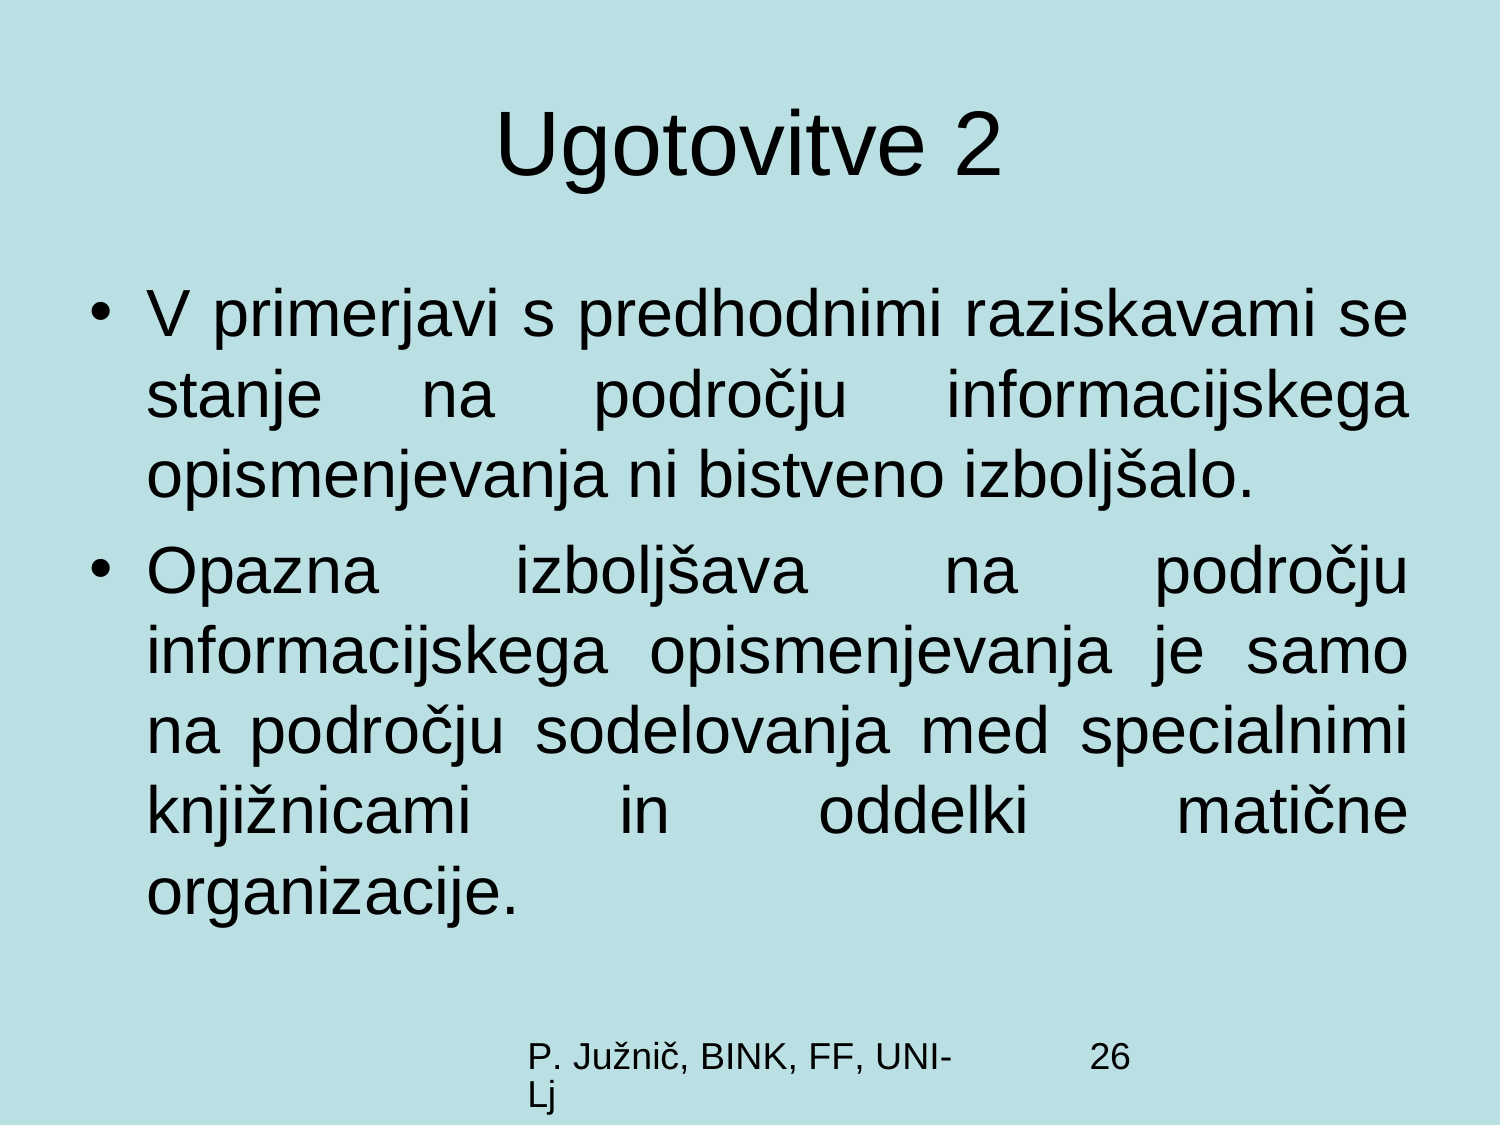

# Ugotovitve 2
V primerjavi s predhodnimi raziskavami se stanje na področju informacijskega opismenjevanja ni bistveno izboljšalo.
Opazna izboljšava na področju informacijskega opismenjevanja je samo na področju sodelovanja med specialnimi knjižnicami in oddelki matične organizacije.
P. Južnič, BINK, FF, UNI-Lj
26